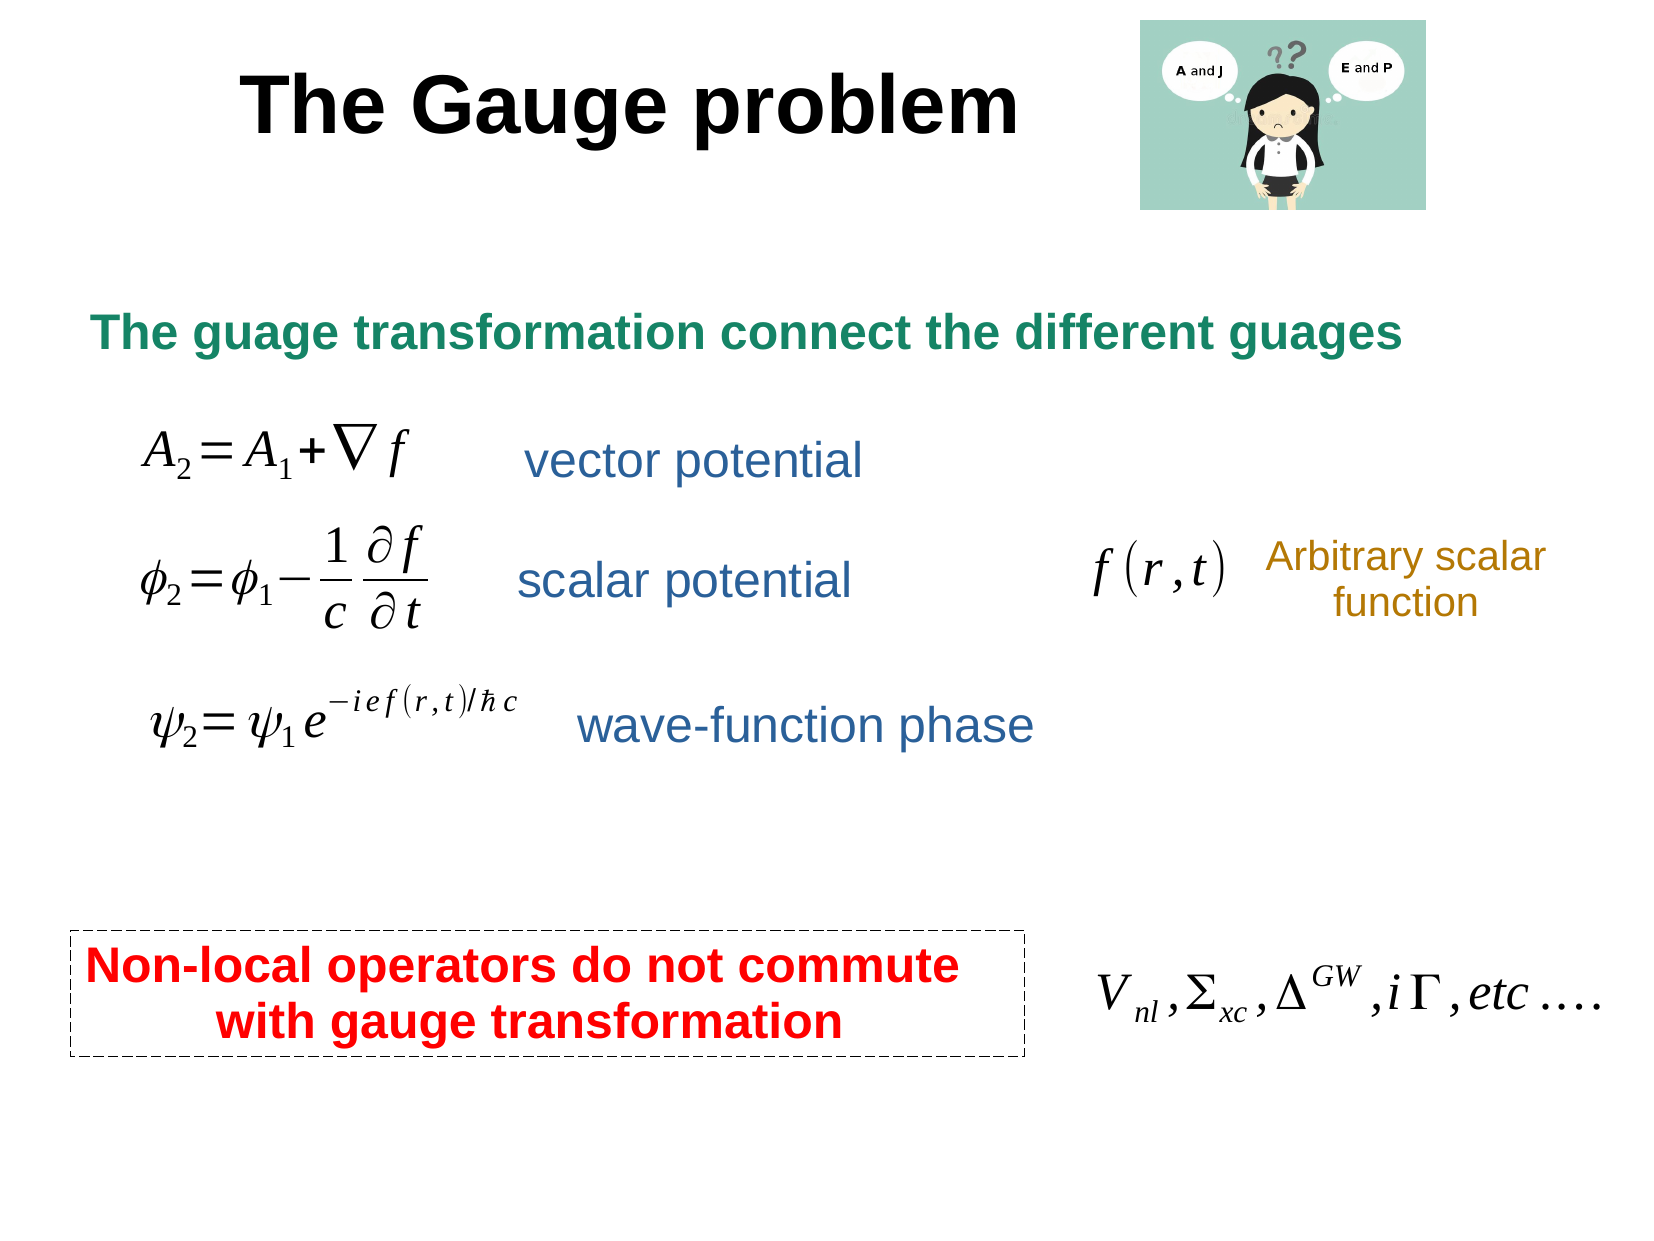

# The Gauge problem
The guage transformation connect the different guages
vector potential
Arbitrary scalar
function
scalar potential
wave-function phase
Non-local operators do not commute
with gauge transformation